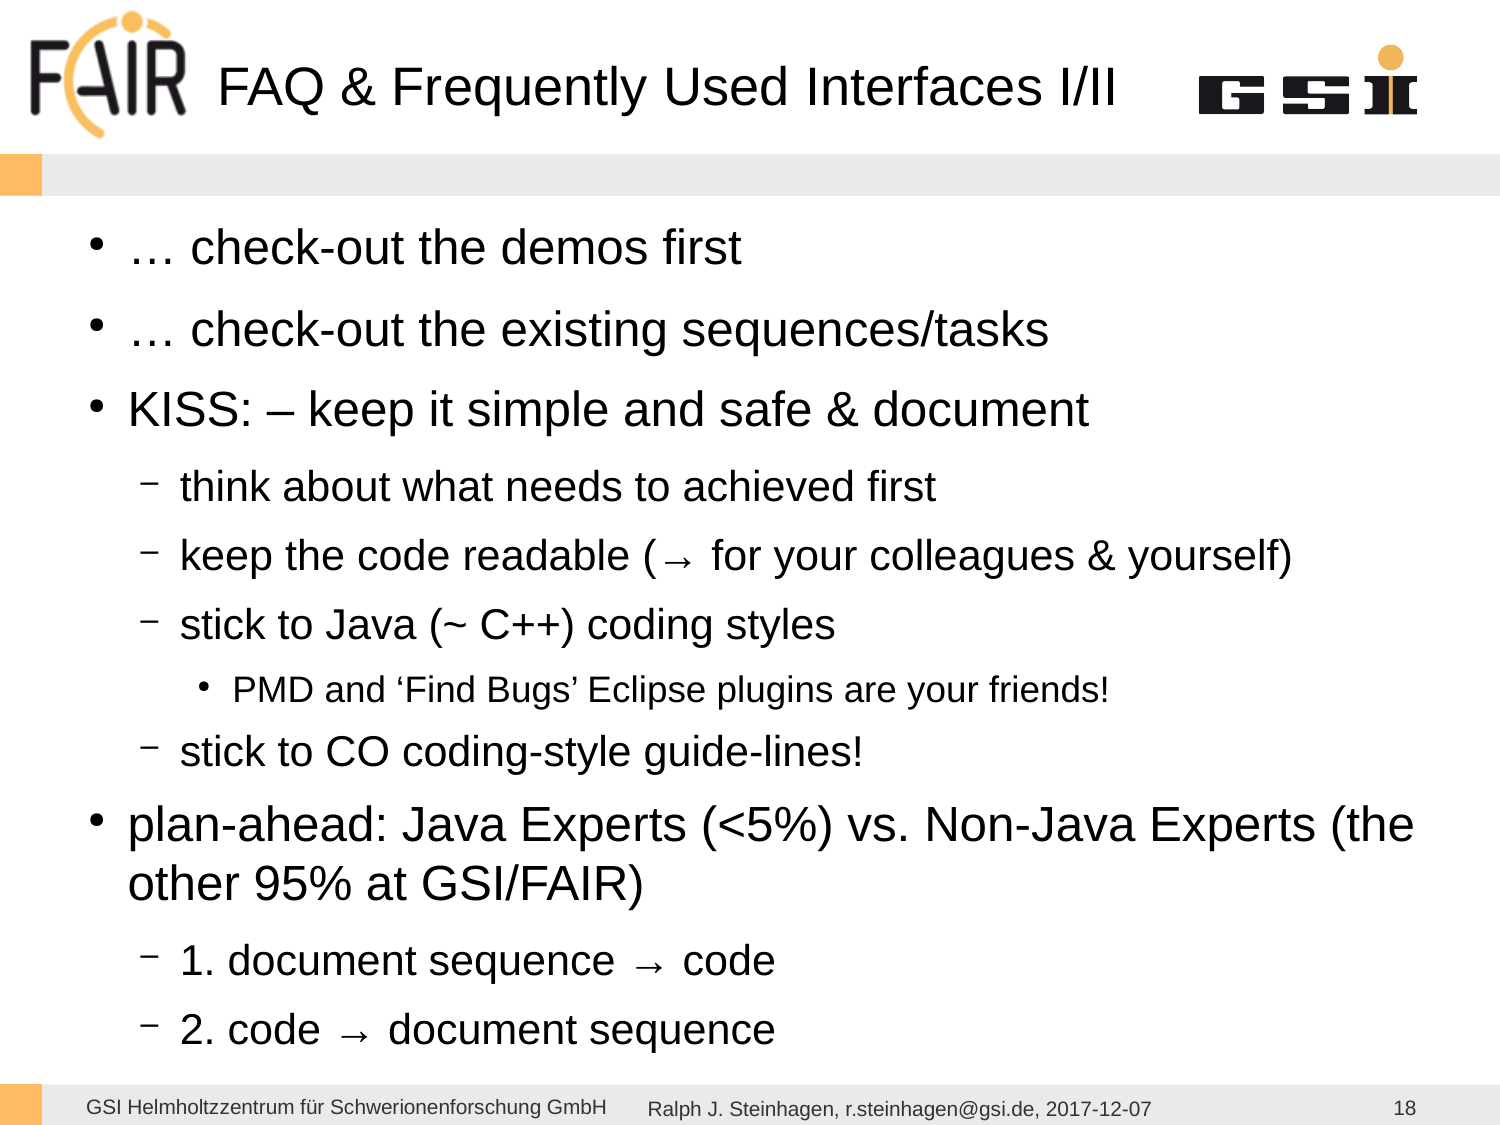

# FAQ & Frequently Used Interfaces I/II
… check-out the demos first
… check-out the existing sequences/tasks
KISS: – keep it simple and safe & document
think about what needs to achieved first
keep the code readable (→ for your colleagues & yourself)
stick to Java (~ C++) coding styles
PMD and ‘Find Bugs’ Eclipse plugins are your friends!
stick to CO coding-style guide-lines!
plan-ahead: Java Experts (<5%) vs. Non-Java Experts (the other 95% at GSI/FAIR)
1. document sequence → code
2. code → document sequence